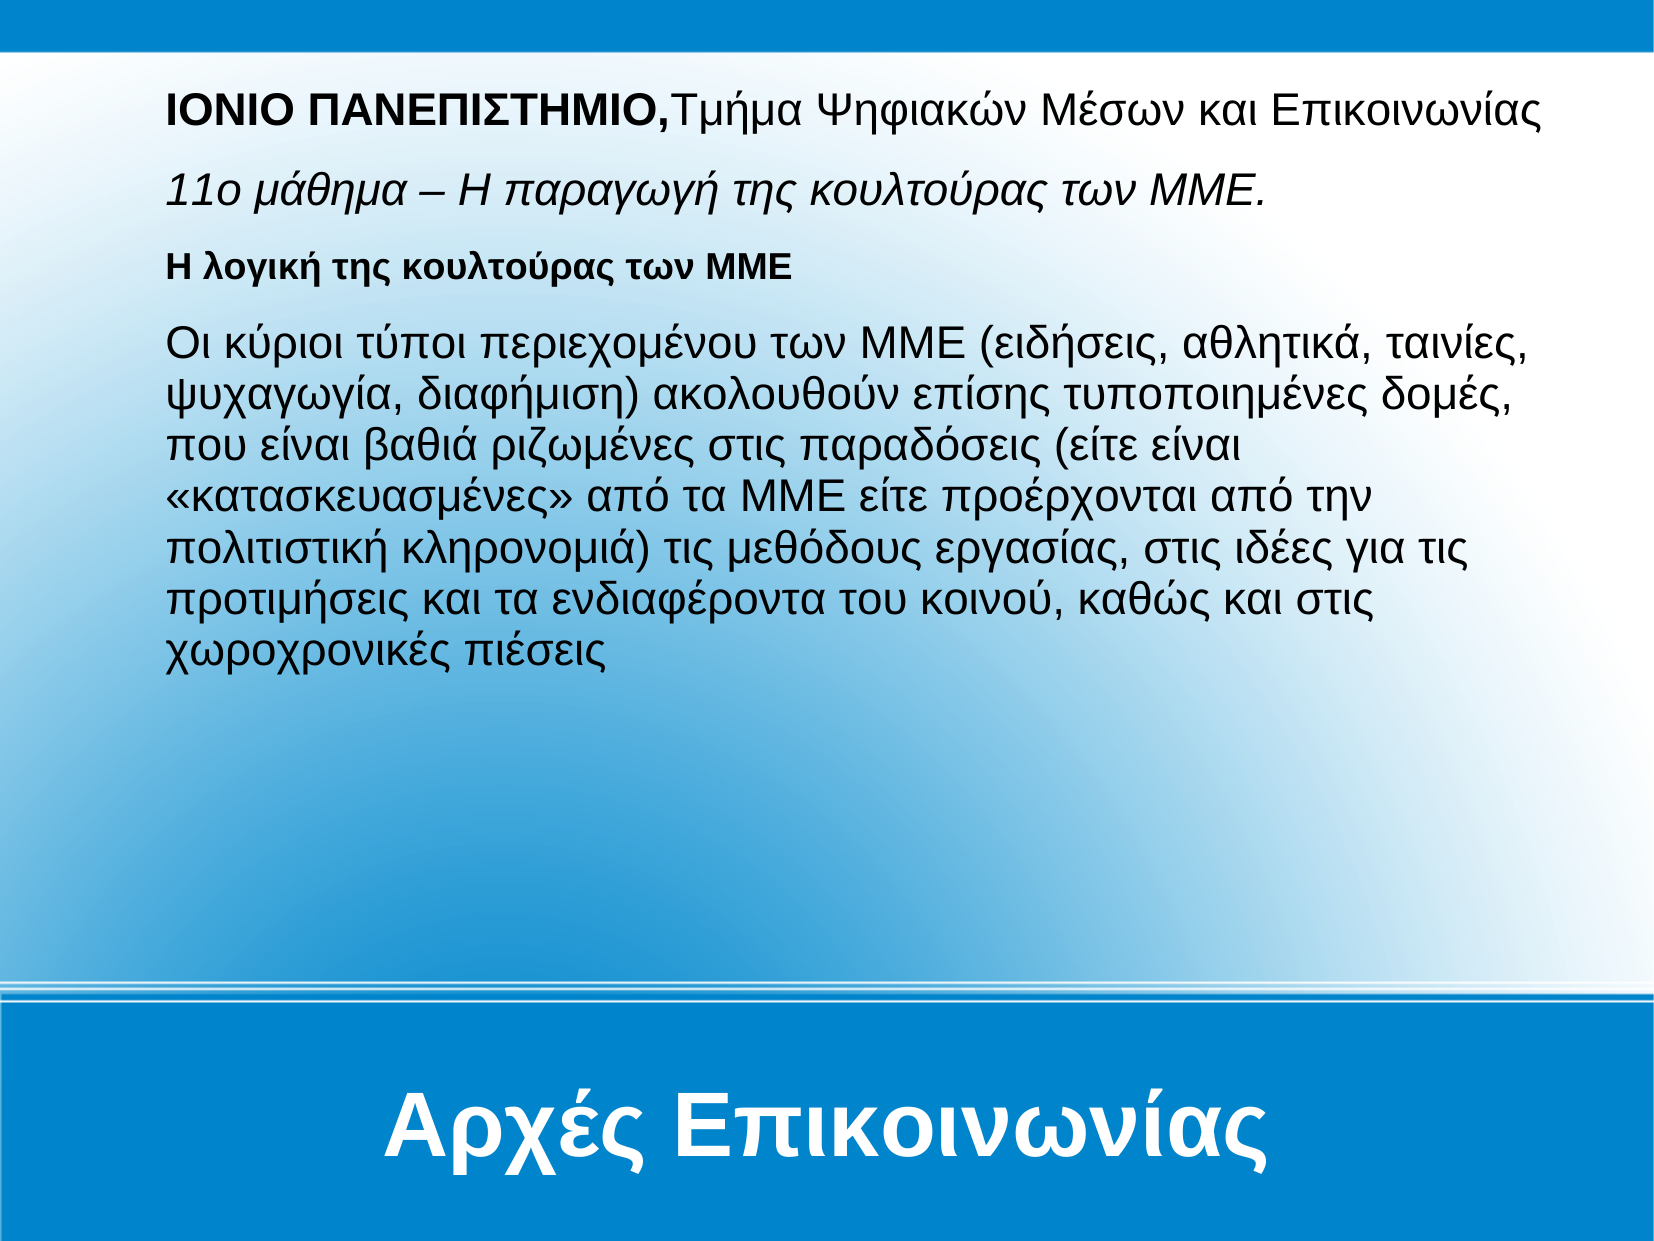

ΙΟΝΙΟ ΠΑΝΕΠΙΣΤΗΜΙΟ,Τμήμα Ψηφιακών Μέσων και Επικοινωνίας
11ο μάθημα – Η παραγωγή της κουλτούρας των ΜΜΕ.
Η λογική της κουλτούρας των ΜΜΕ
Οι κύριοι τύποι περιεχομένου των ΜΜΕ (ειδήσεις, αθλητικά, ταινίες, ψυχαγωγία, διαφήμιση) ακολουθούν επίσης τυποποιημένες δομές, που είναι βαθιά ριζωμένες στις παραδόσεις (είτε είναι «κατασκευασμένες» από τα ΜΜΕ είτε προέρχονται από την πολιτιστική κληρονομιά) τις μεθόδους εργασίας, στις ιδέες για τις προτιμήσεις και τα ενδιαφέροντα του κοινού, καθώς και στις χωροχρονικές πιέσεις
# Αρχές Επικοινωνίας